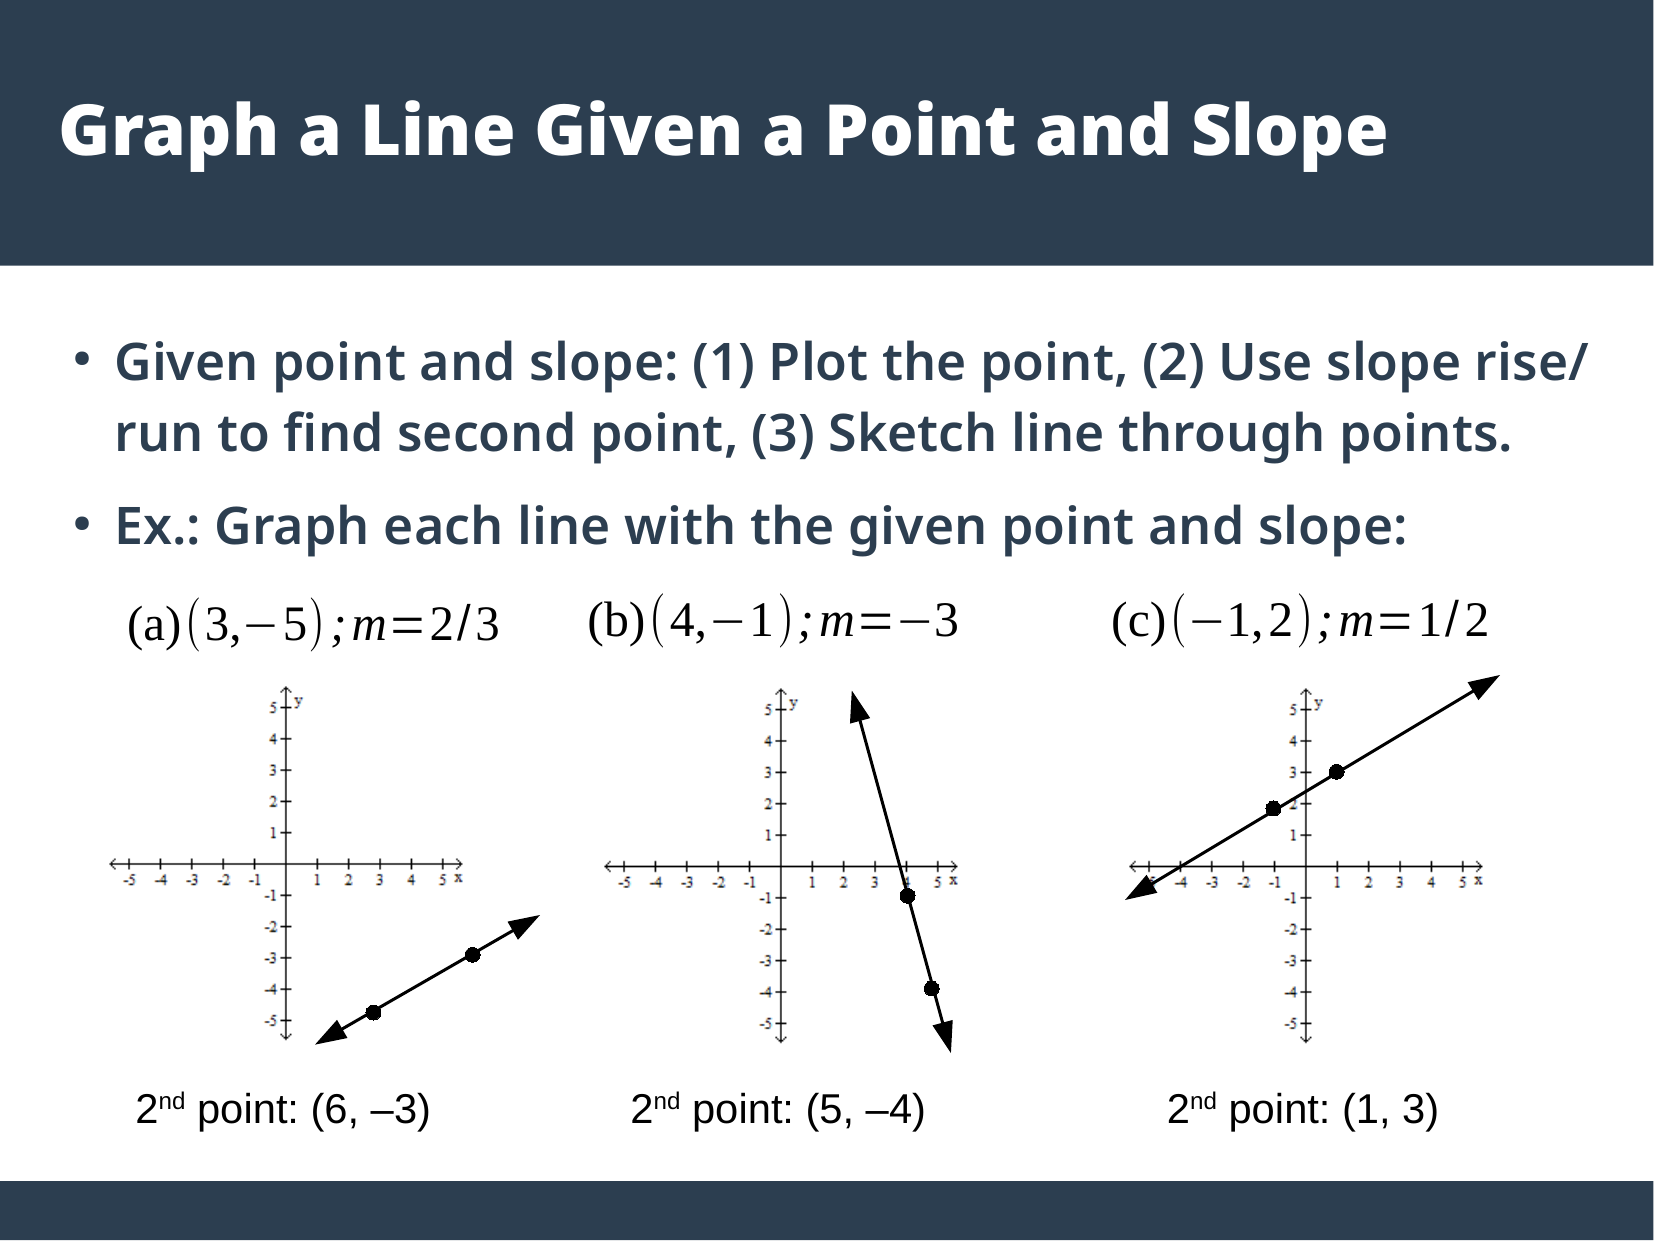

# Graph a Line Given a Point and Slope
Given point and slope: (1) Plot the point, (2) Use slope rise/ run to find second point, (3) Sketch line through points.
Ex.: Graph each line with the given point and slope:
2nd point: (6, –3)
2nd point: (5, –4)
2nd point: (1, 3)